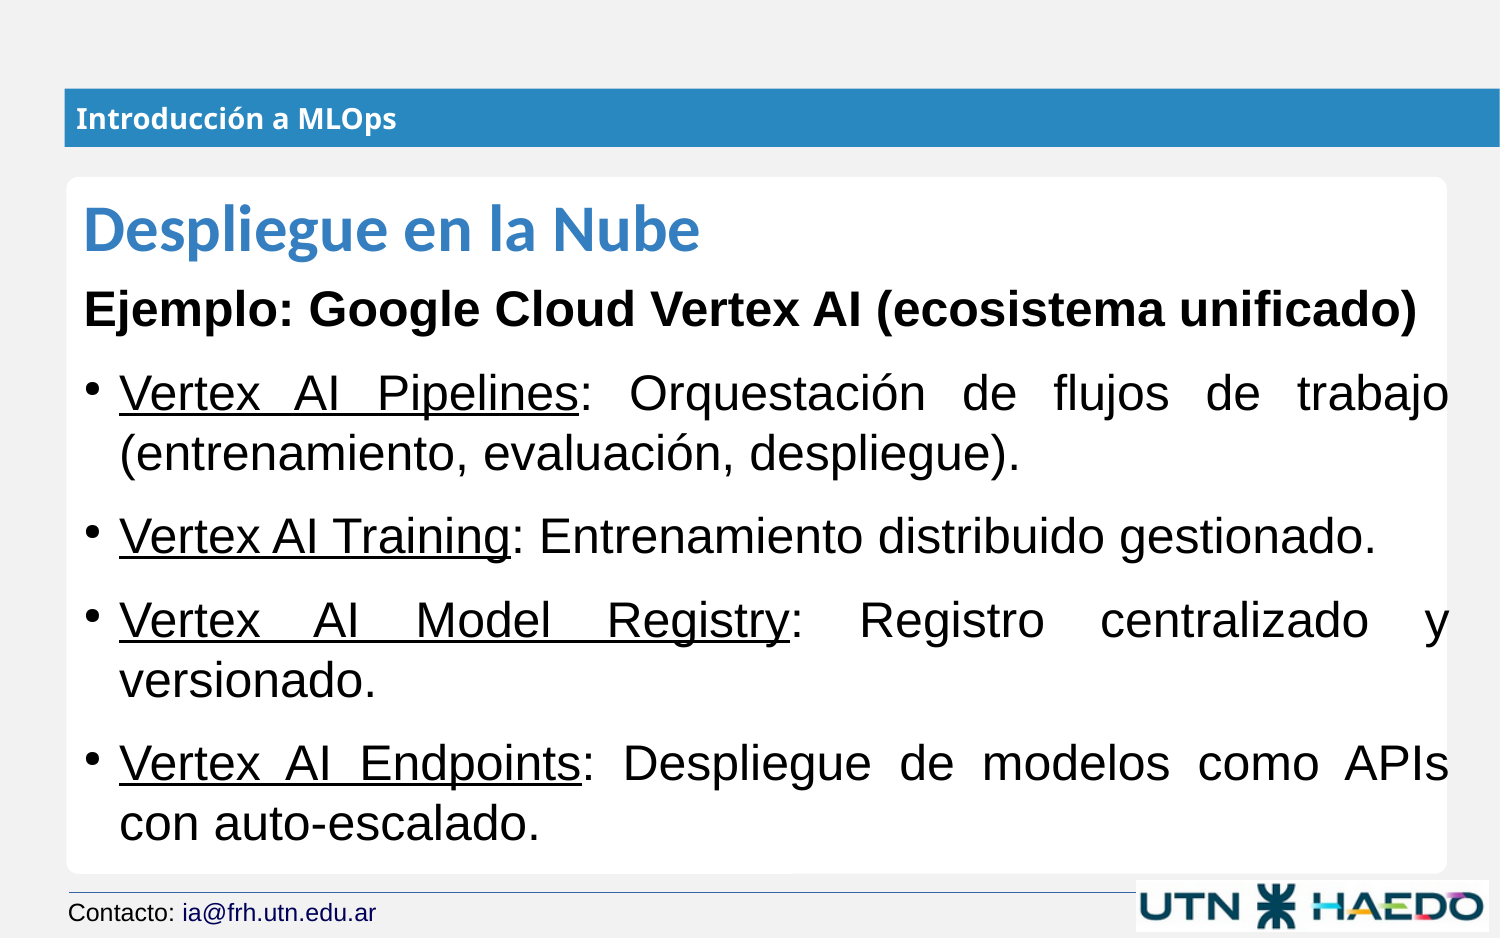

Introducción a MLOps
Despliegue en la Nube
Ejemplo: Google Cloud Vertex AI (ecosistema unificado)
Vertex AI Pipelines: Orquestación de flujos de trabajo (entrenamiento, evaluación, despliegue).
Vertex AI Training: Entrenamiento distribuido gestionado.
Vertex AI Model Registry: Registro centralizado y versionado.
Vertex AI Endpoints: Despliegue de modelos como APIs con auto-escalado.